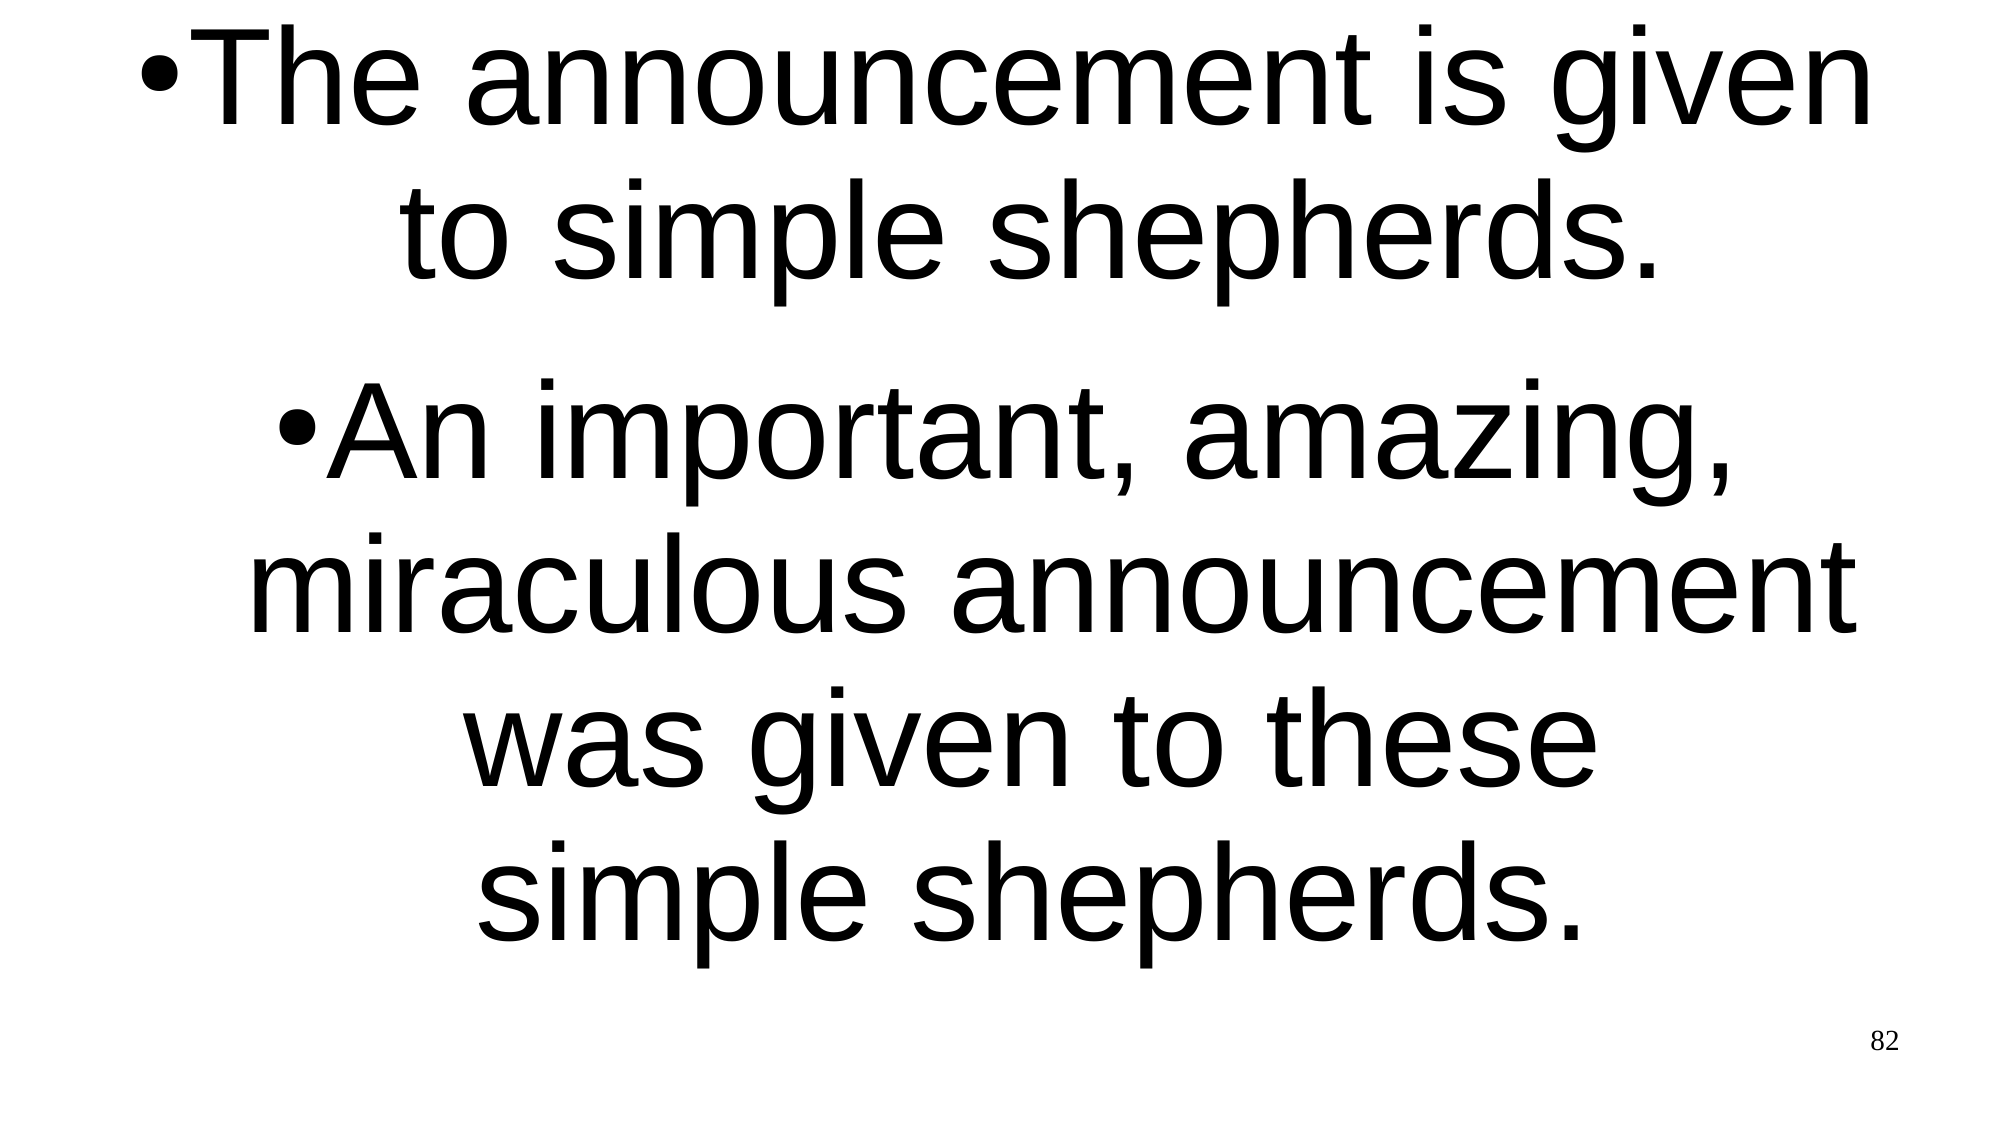

# The announcement is given to simple shepherds.
An important, amazing,
 miraculous announcement
 was given to these
simple shepherds.
82